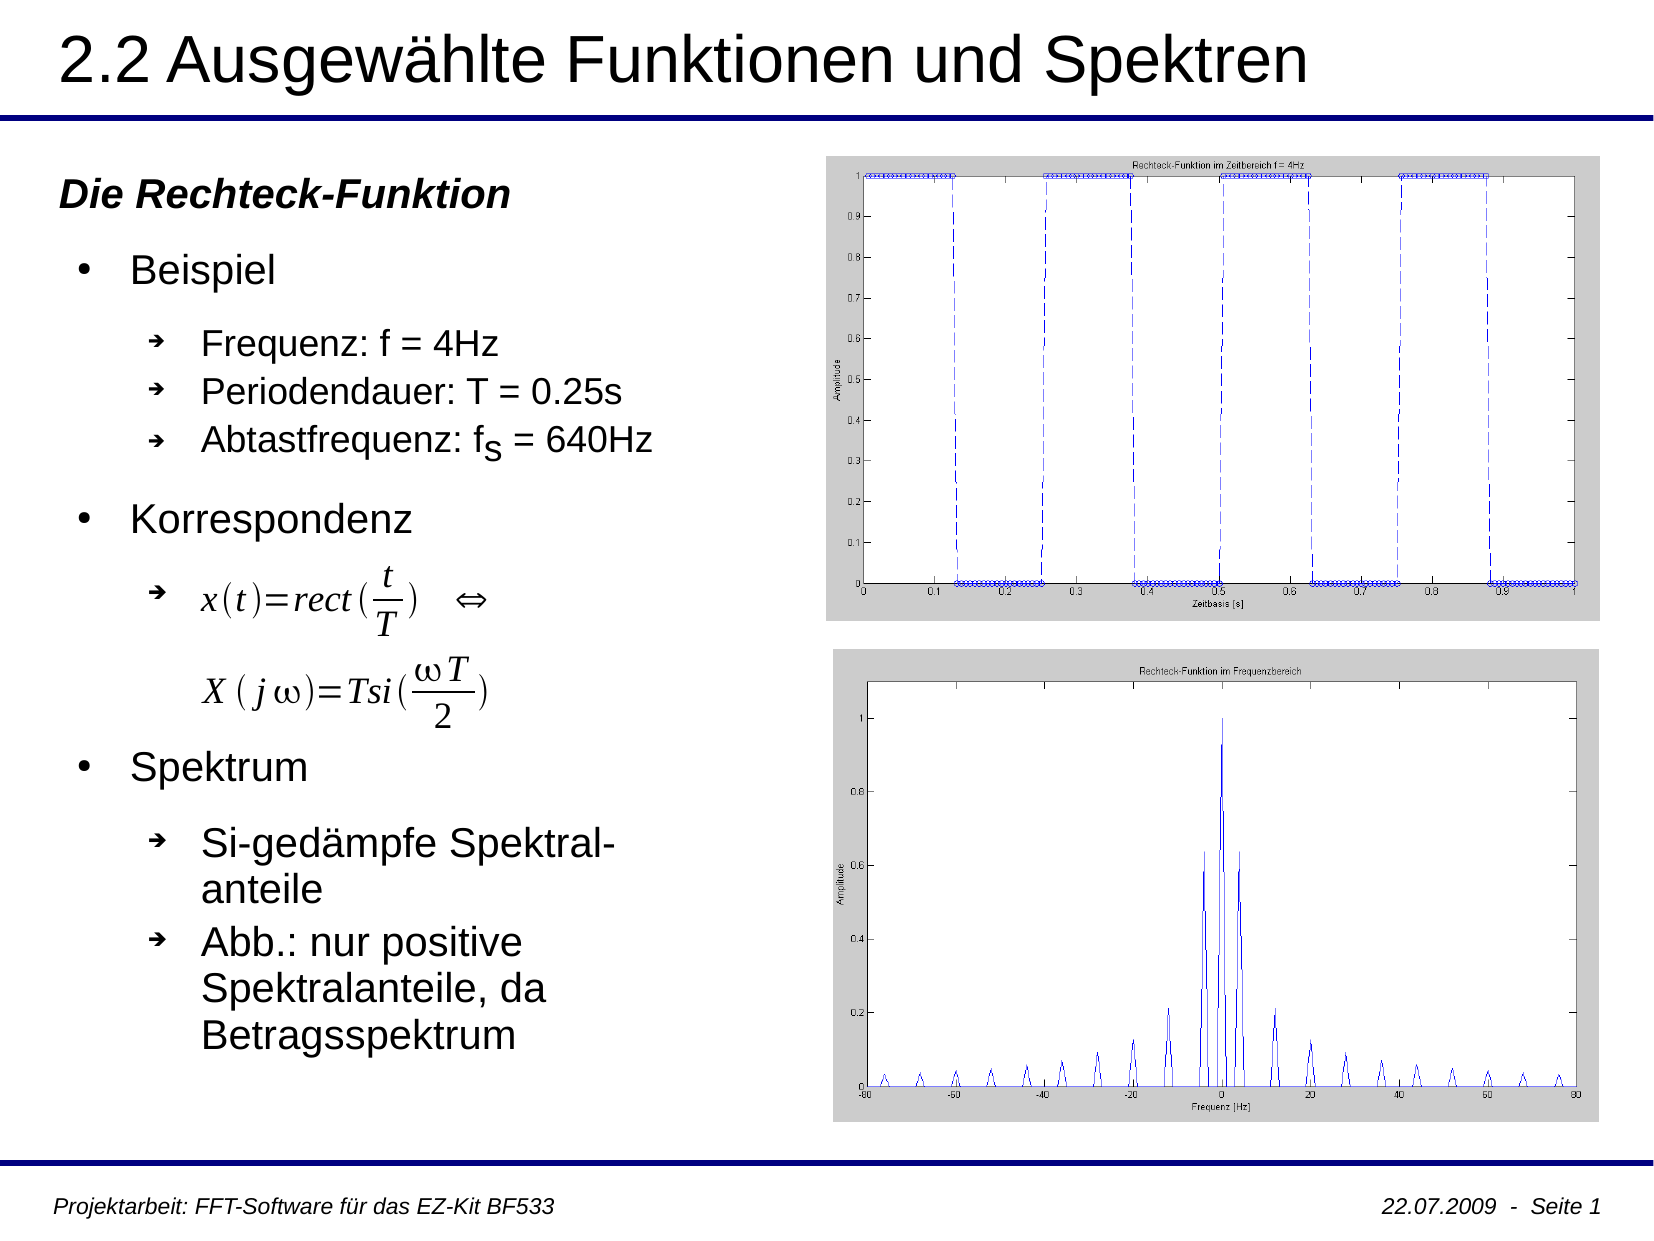

# 2.2 Ausgewählte Funktionen und Spektren
Die Rechteck-Funktion
Beispiel
Frequenz: f = 4Hz
Periodendauer: T = 0.25s
Abtastfrequenz: fs = 640Hz
Korrespondenz
Spektrum
Si-gedämpfe Spektral- anteile
Abb.: nur positive Spektralanteile, da Betragsspektrum
Projektarbeit: FFT-Software für das EZ-Kit BF533										 		22.07.2009 - Seite 1